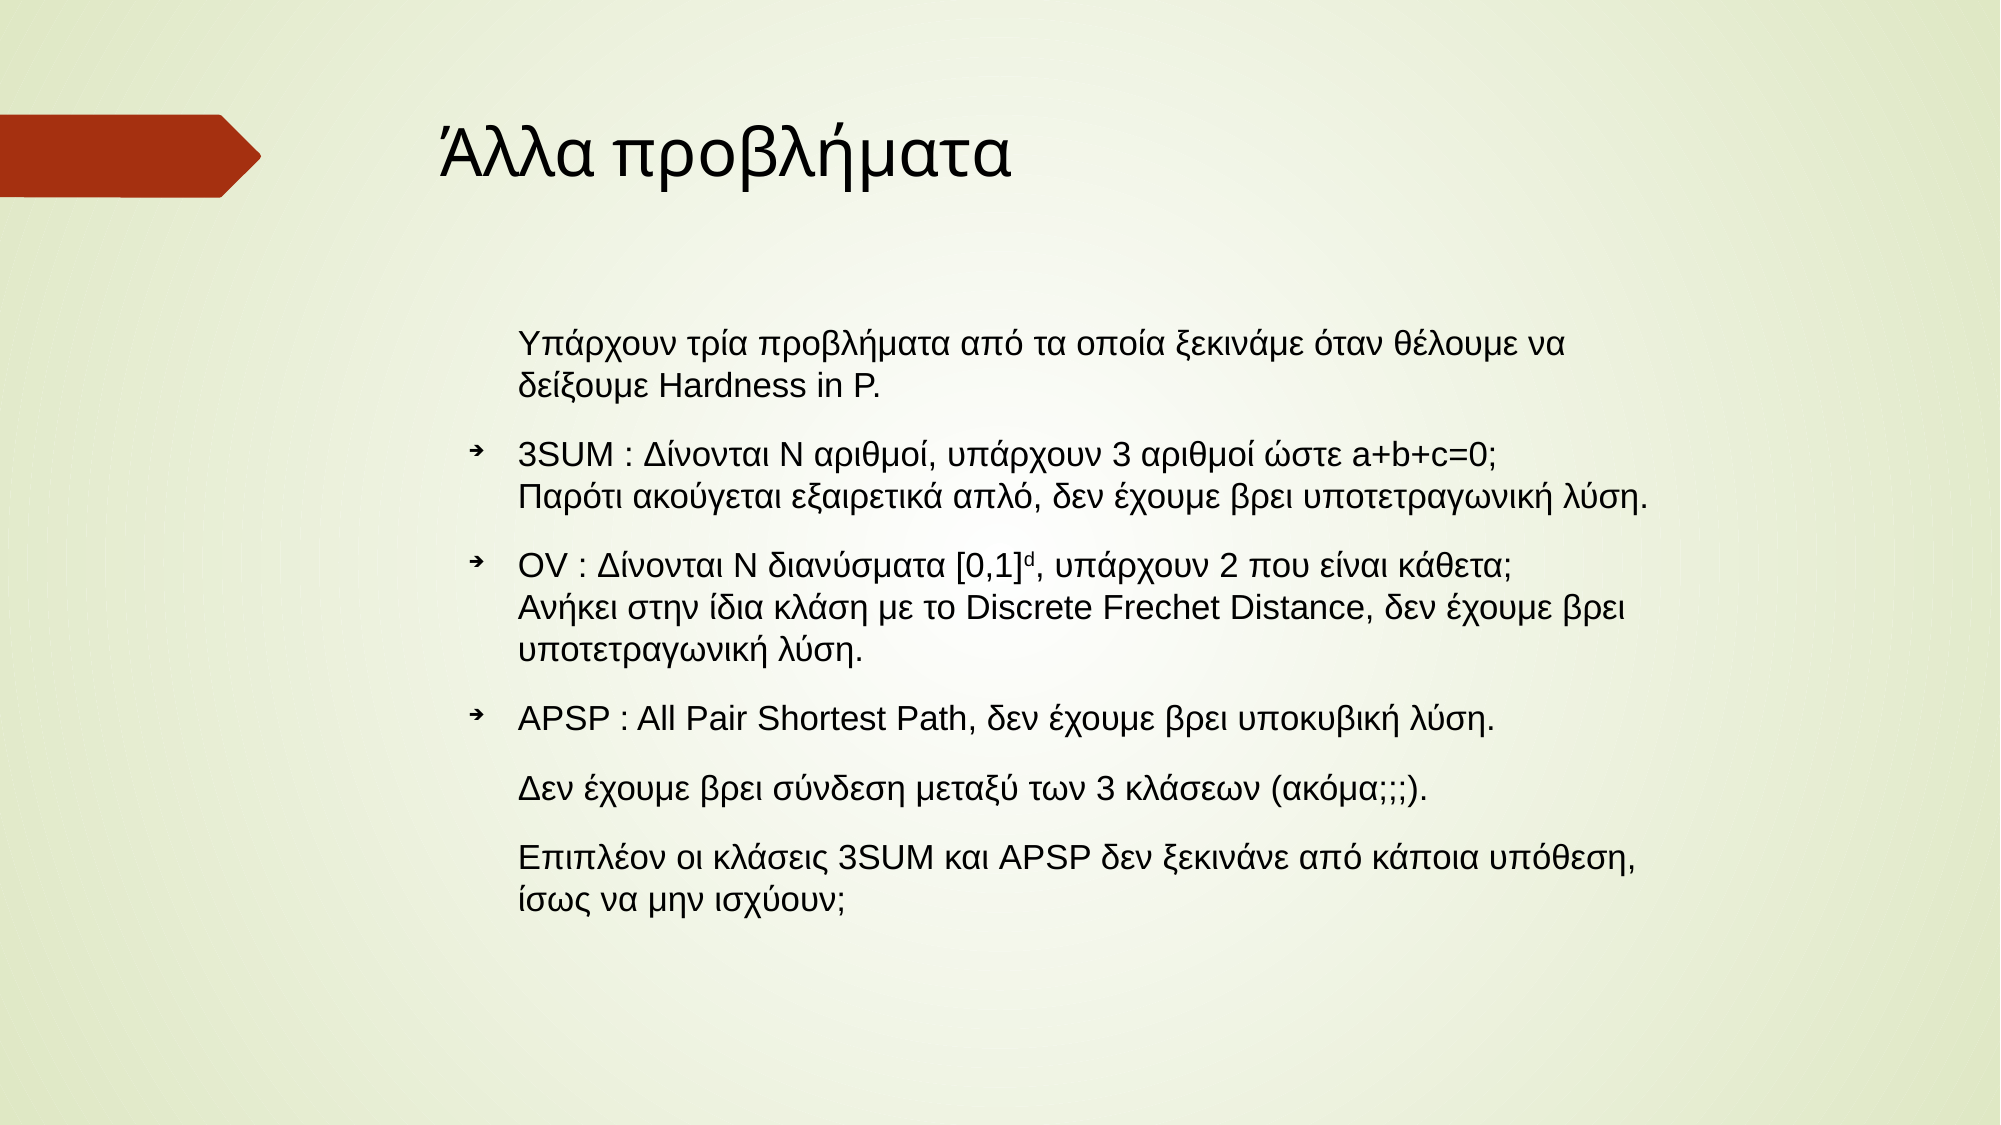

# Άλλα προβλήματα
Υπάρχουν τρία προβλήματα από τα οποία ξεκινάμε όταν θέλουμε να δείξουμε Hardness in P.
3SUM : Δίνονται Ν αριθμοί, υπάρχουν 3 αριθμοί ώστε a+b+c=0;
Παρότι ακούγεται εξαιρετικά απλό, δεν έχουμε βρει υποτετραγωνική λύση.
OV : Δίνονται Ν διανύσματα [0,1]d, υπάρχουν 2 που είναι κάθετα;
Ανήκει στην ίδια κλάση με το Discrete Frechet Distance, δεν έχουμε βρει υποτετραγωνική λύση.
APSP : All Pair Shortest Path, δεν έχουμε βρει υποκυβική λύση.
Δεν έχουμε βρει σύνδεση μεταξύ των 3 κλάσεων (ακόμα;;;).
Επιπλέον οι κλάσεις 3SUM και APSP δεν ξεκινάνε από κάποια υπόθεση, ίσως να μην ισχύουν;